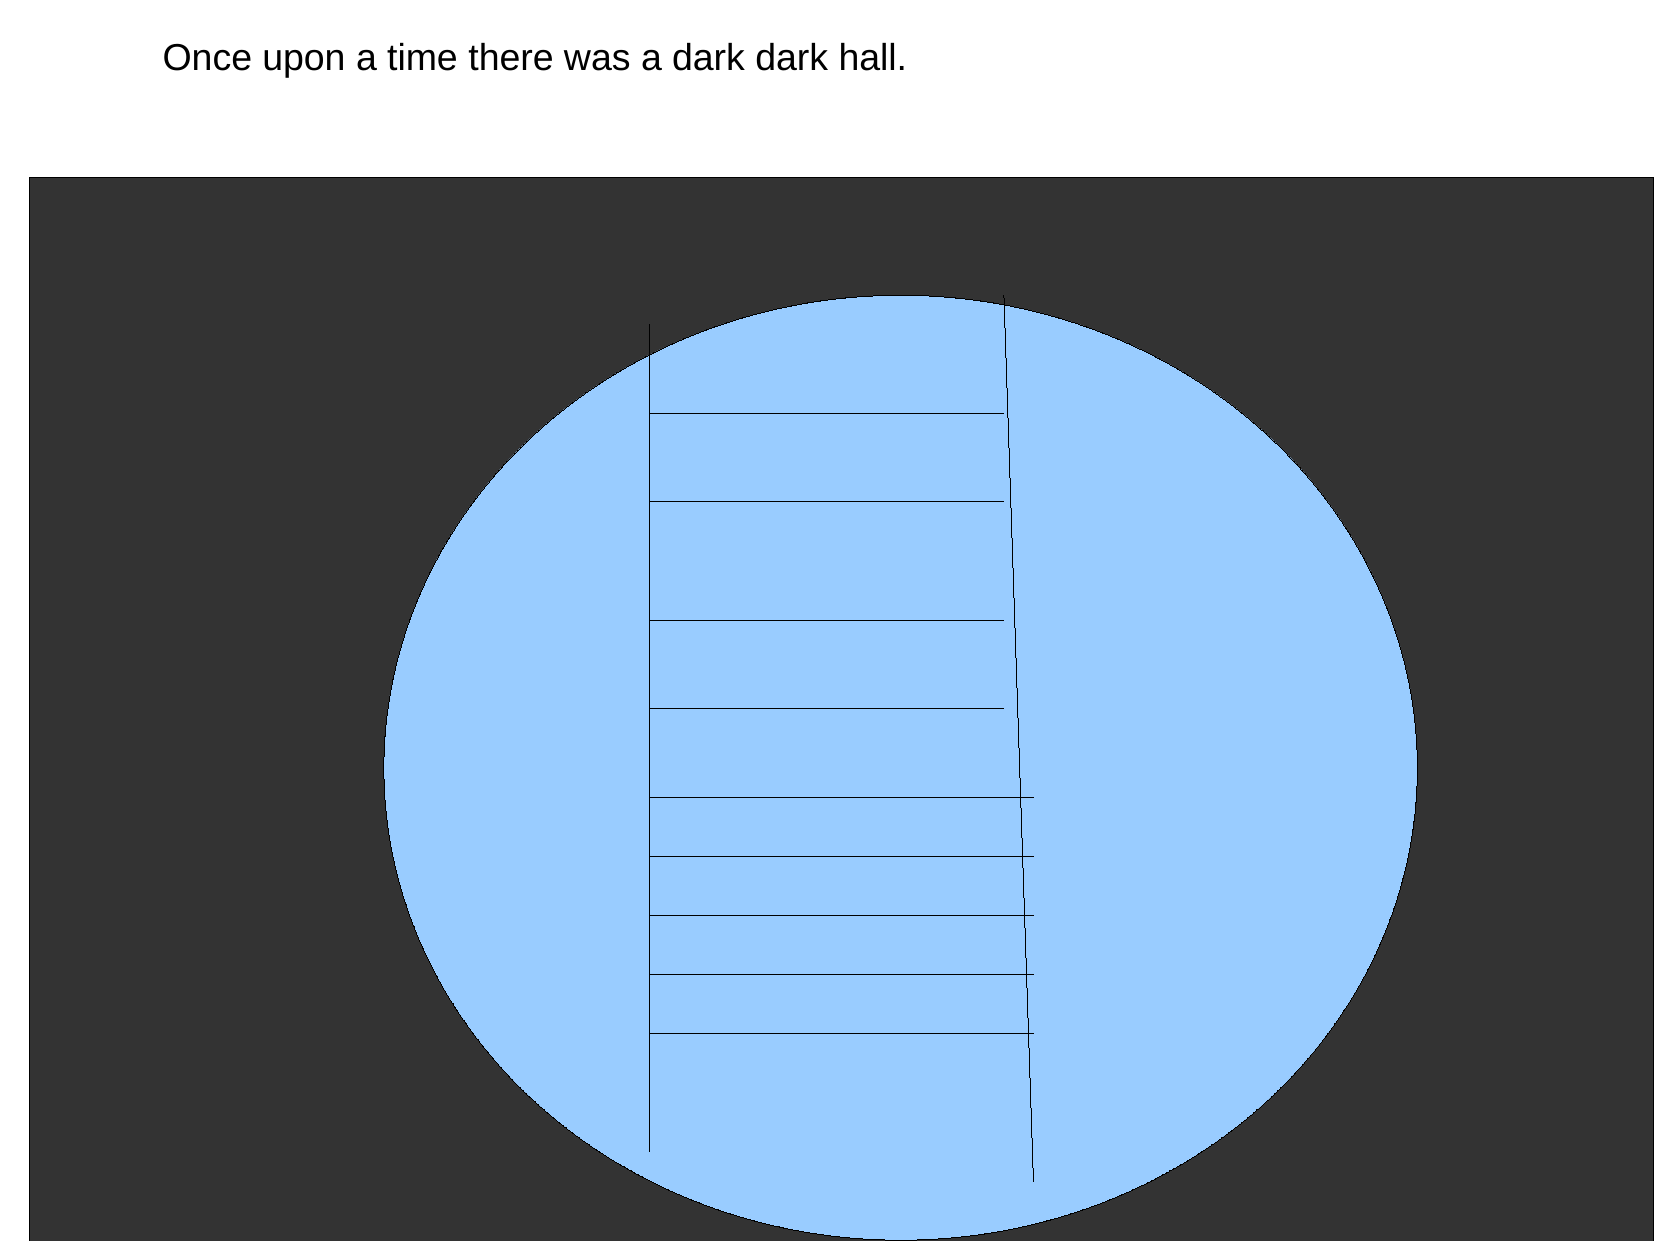

Once upon a time there was a dark dark hall.